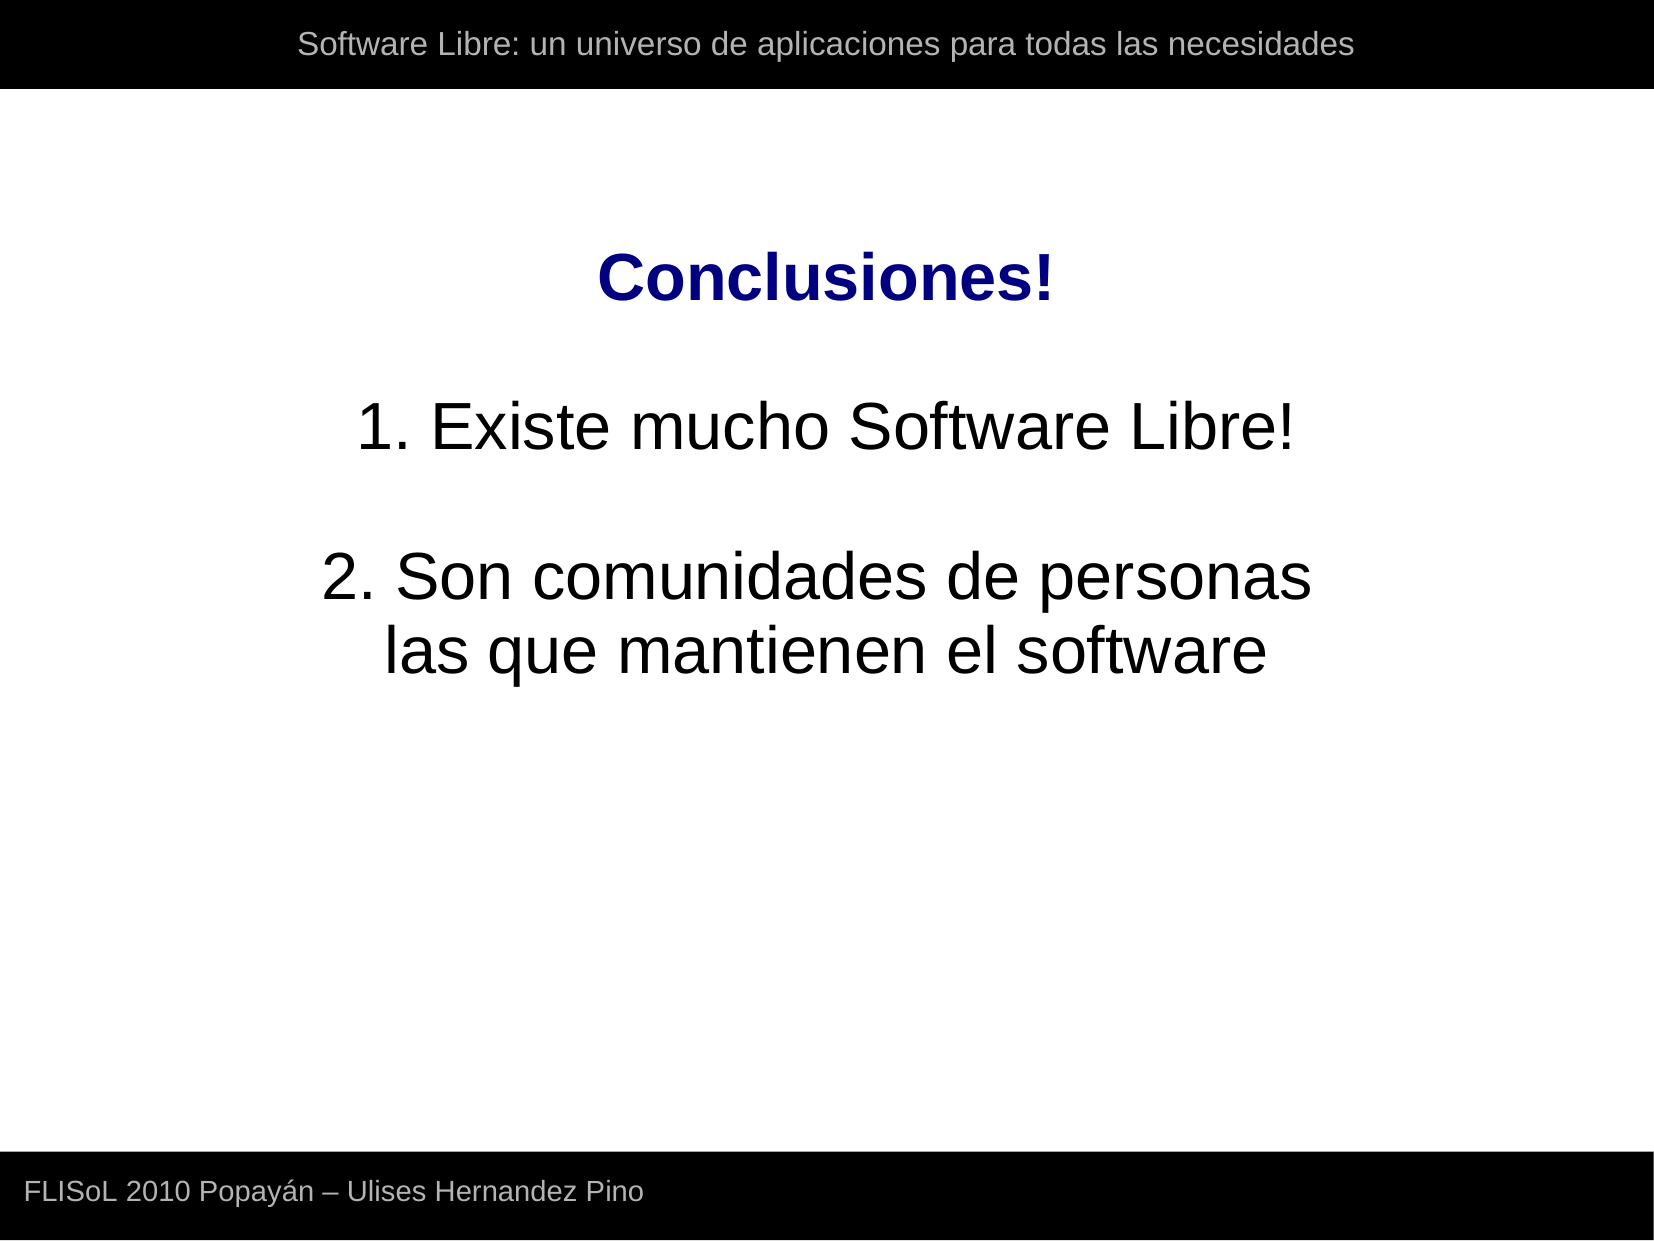

# Conclusiones!
1. Existe mucho Software Libre!
2. Son comunidades de personas
las que mantienen el software